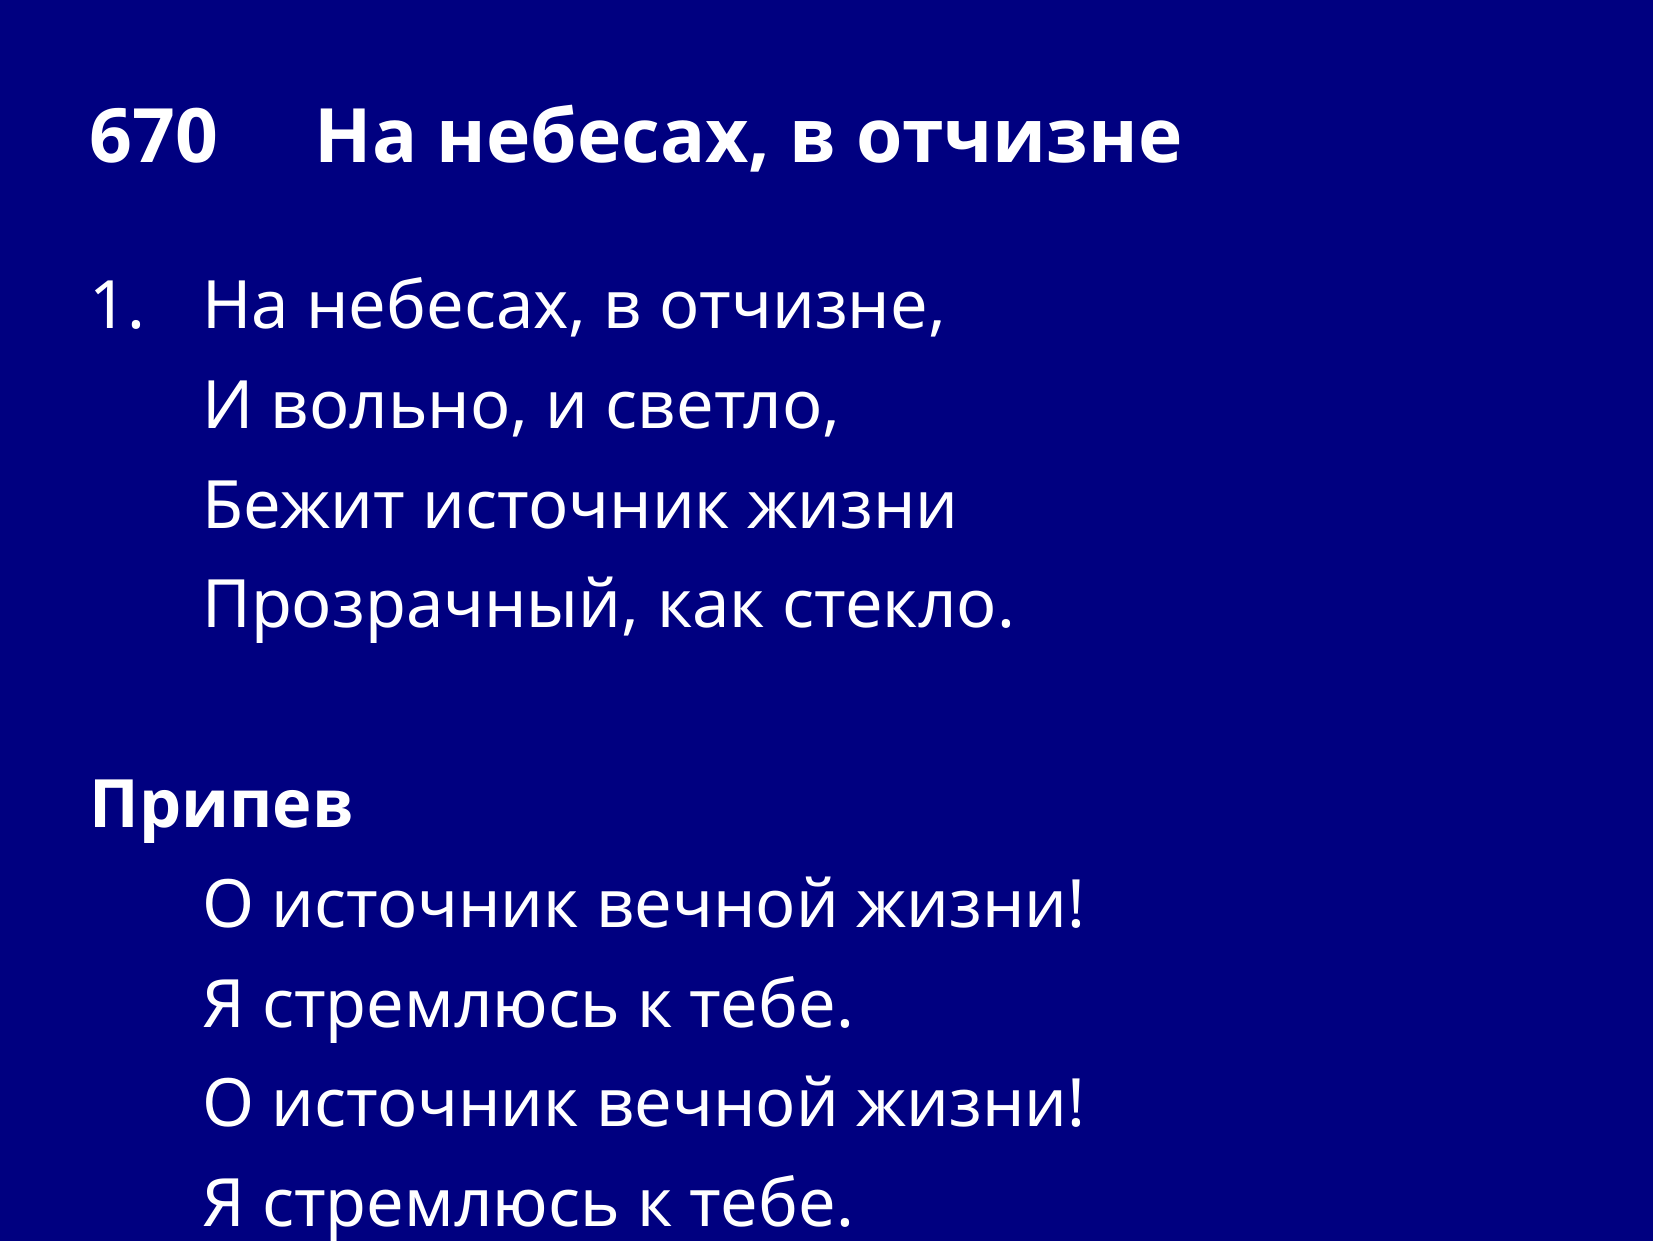

670	На небесах, в отчизне
1.	На небесах, в отчизне,
	И вольно, и светло,
	Бежит источник жизни
	Прозрачный, как стекло.
Припев
	О источник вечной жизни!
	Я стремлюсь к тебе.
	О источник вечной жизни!
	Я стремлюсь к тебе.